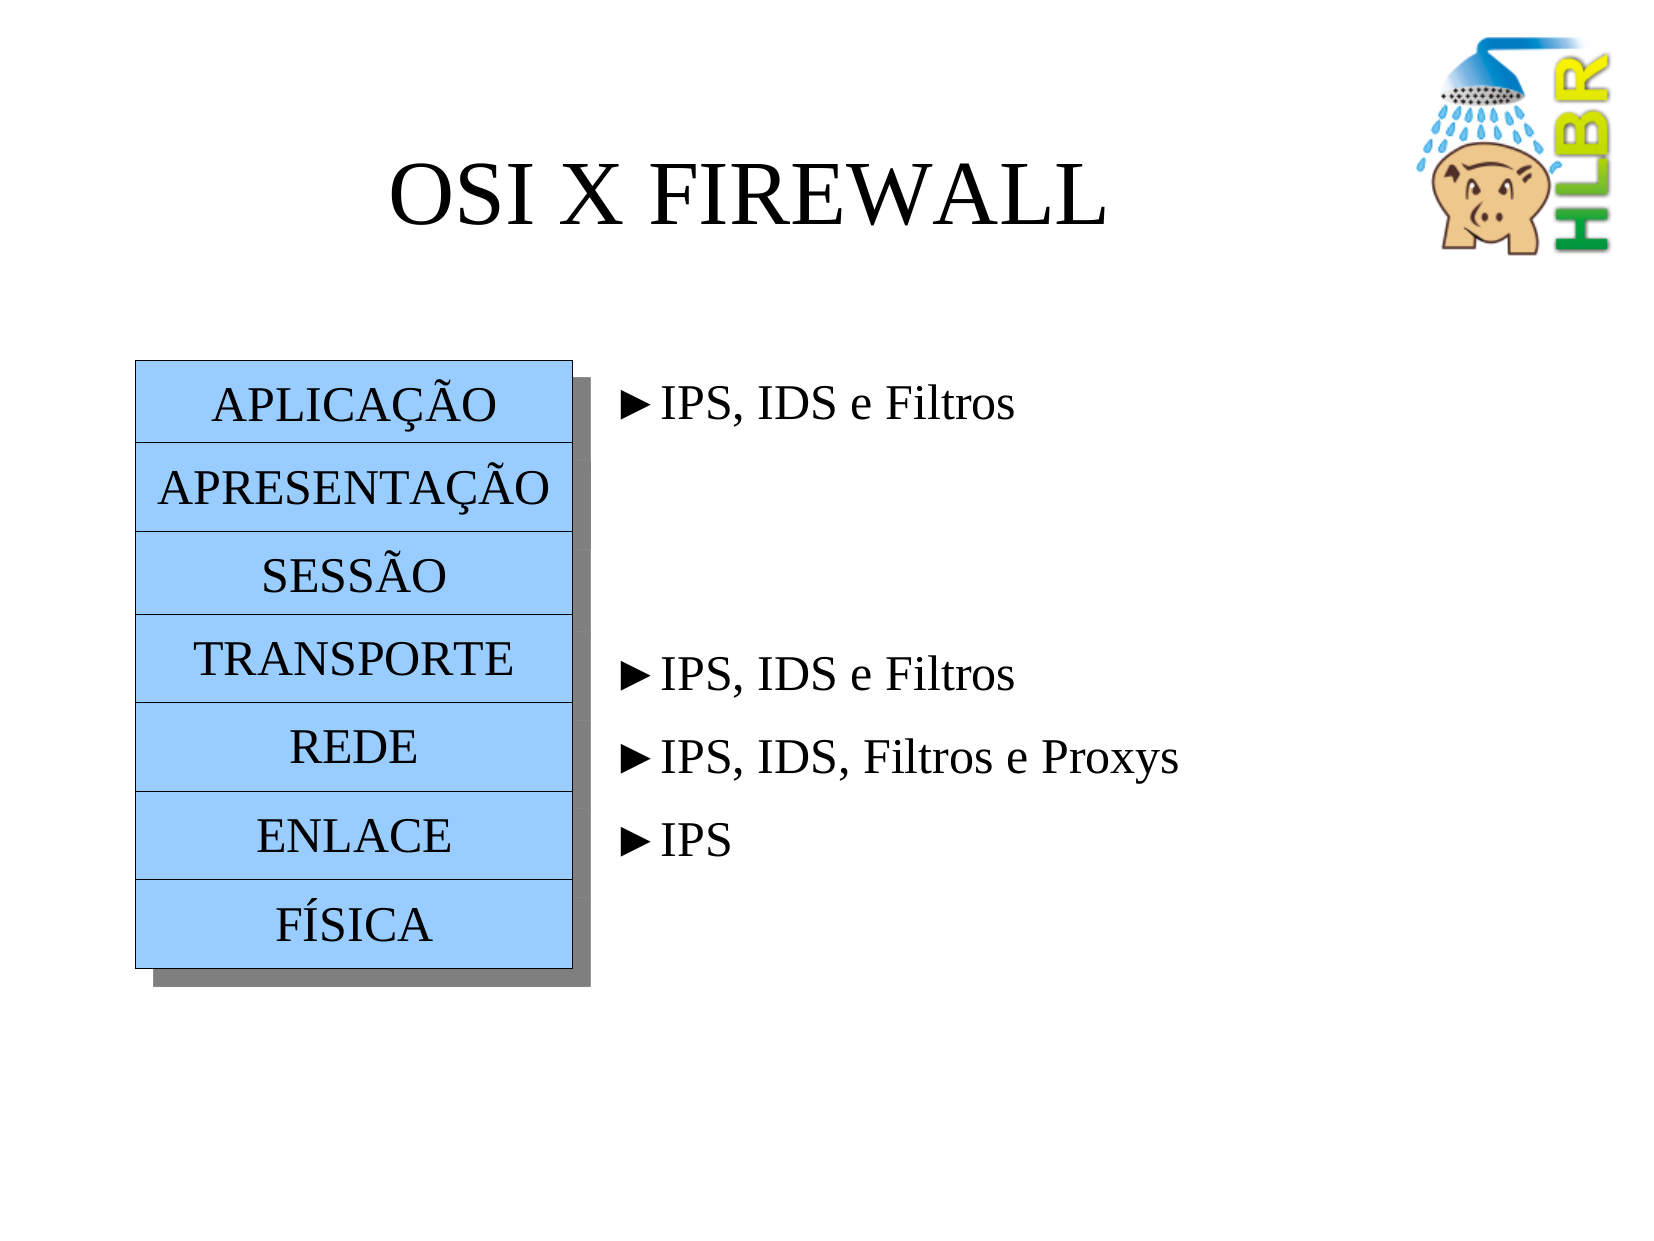

# OSI X FIREWALL
APLICAÇÃO
APRESENTAÇÃO
SESSÃO
TRANSPORTE
REDE
ENLACE
FÍSICA
►IPS, IDS e Filtros
►IPS, IDS e Filtros
►IPS, IDS, Filtros e Proxys
►IPS